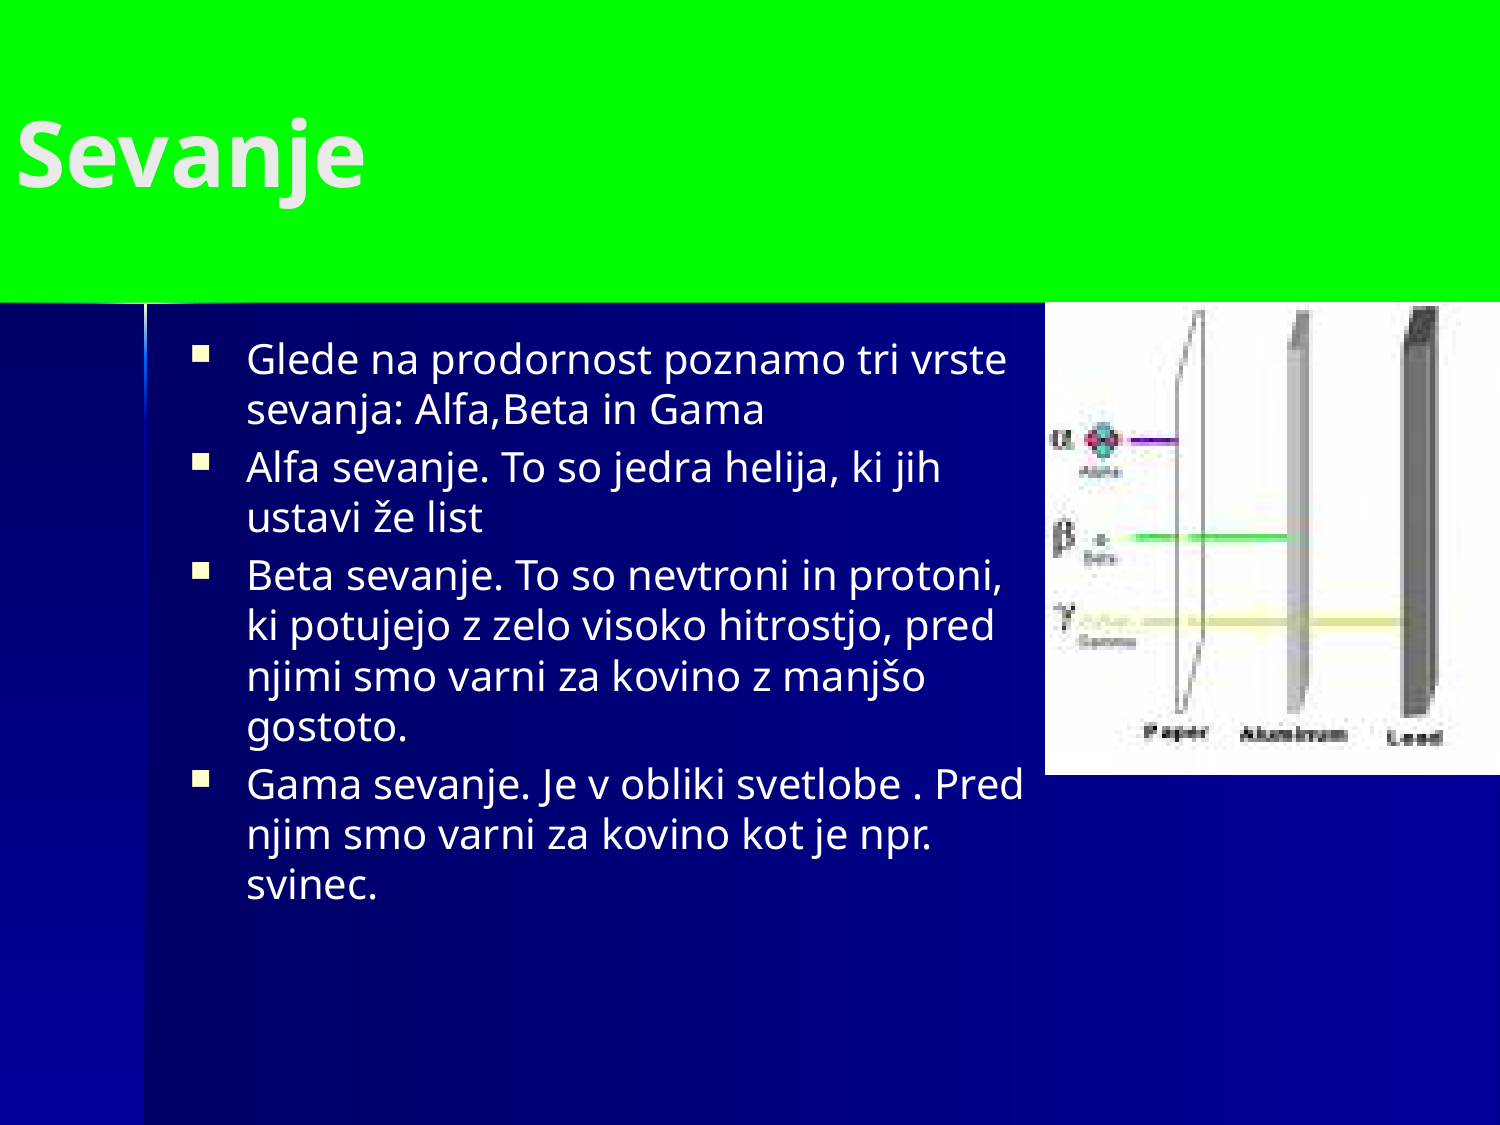

# Sevanje
Glede na prodornost poznamo tri vrste sevanja: Alfa,Beta in Gama
Alfa sevanje. To so jedra helija, ki jih ustavi že list
Beta sevanje. To so nevtroni in protoni, ki potujejo z zelo visoko hitrostjo, pred njimi smo varni za kovino z manjšo gostoto.
Gama sevanje. Je v obliki svetlobe . Pred njim smo varni za kovino kot je npr. svinec.